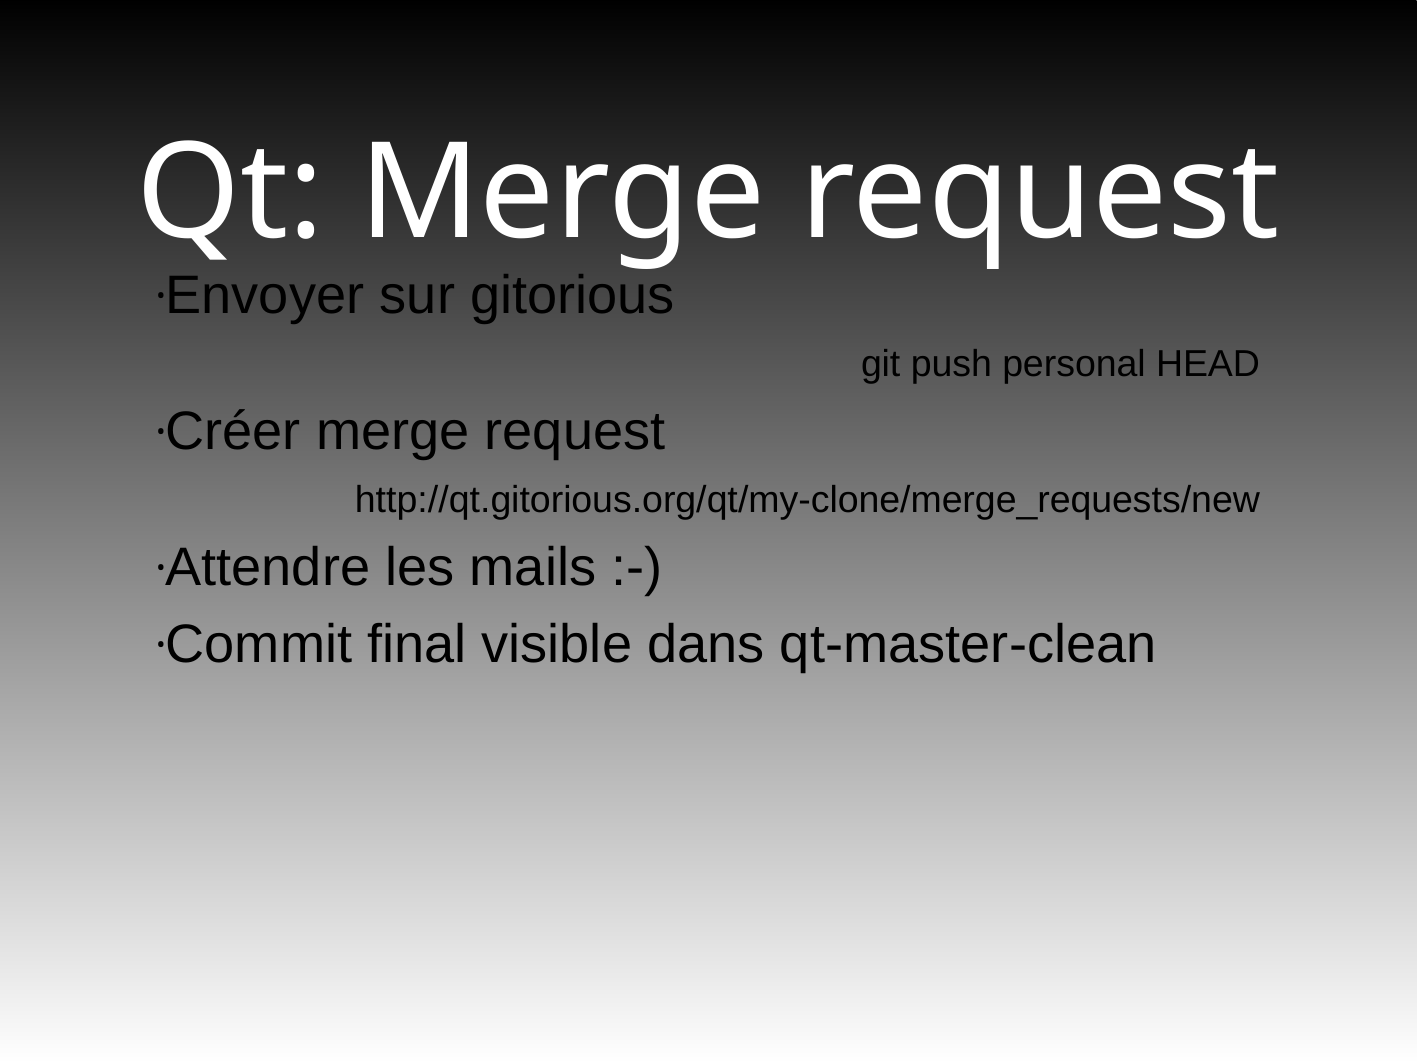

Qt: Merge request
Envoyer sur gitorious
git push personal HEAD
Créer merge request
http://qt.gitorious.org/qt/my-clone/merge_requests/new
Attendre les mails :-)
Commit final visible dans qt-master-clean